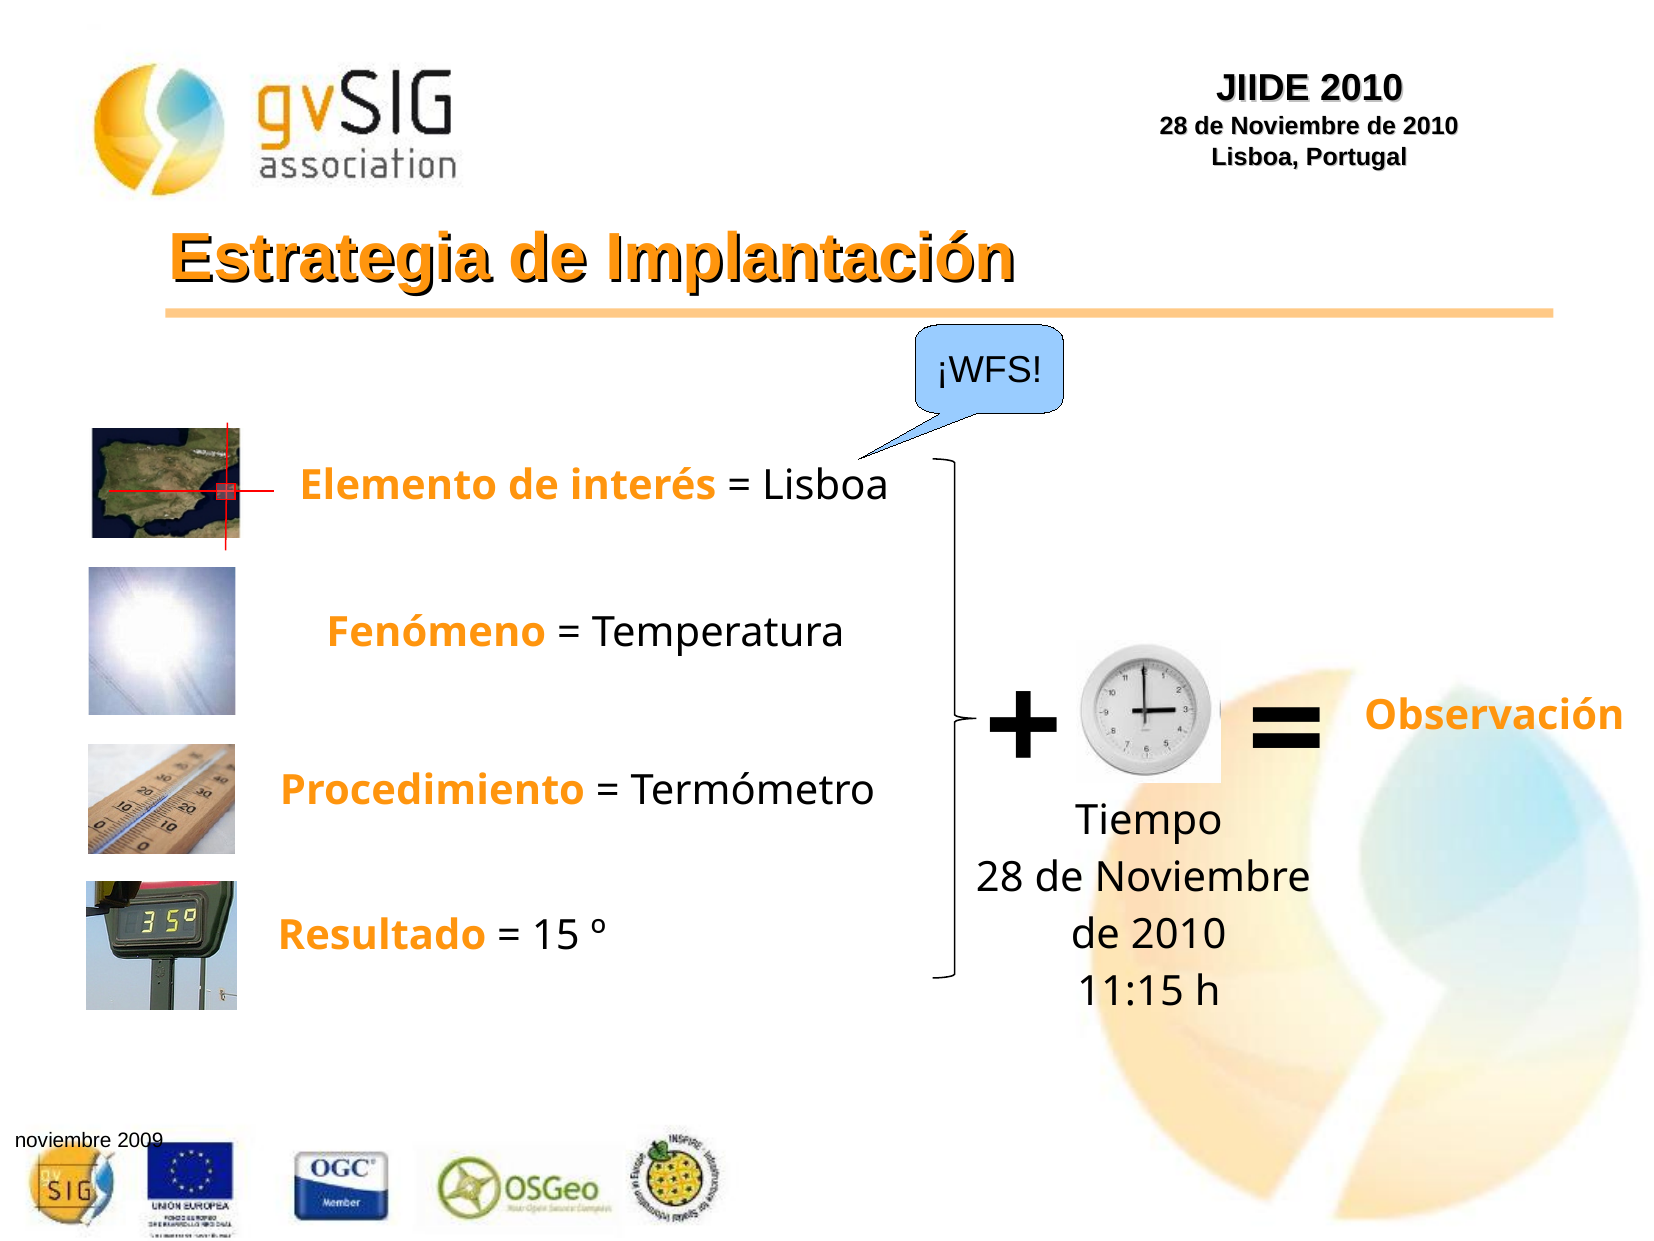

Estrategia de Implantación
¡WFS!
Elemento de interés = Lisboa
Fenómeno = Temperatura
+
=
Observación
Procedimiento = Termómetro
Tiempo
28 de Noviembre
de 2010
11:15 h
Resultado = 15 º
noviembre 2009